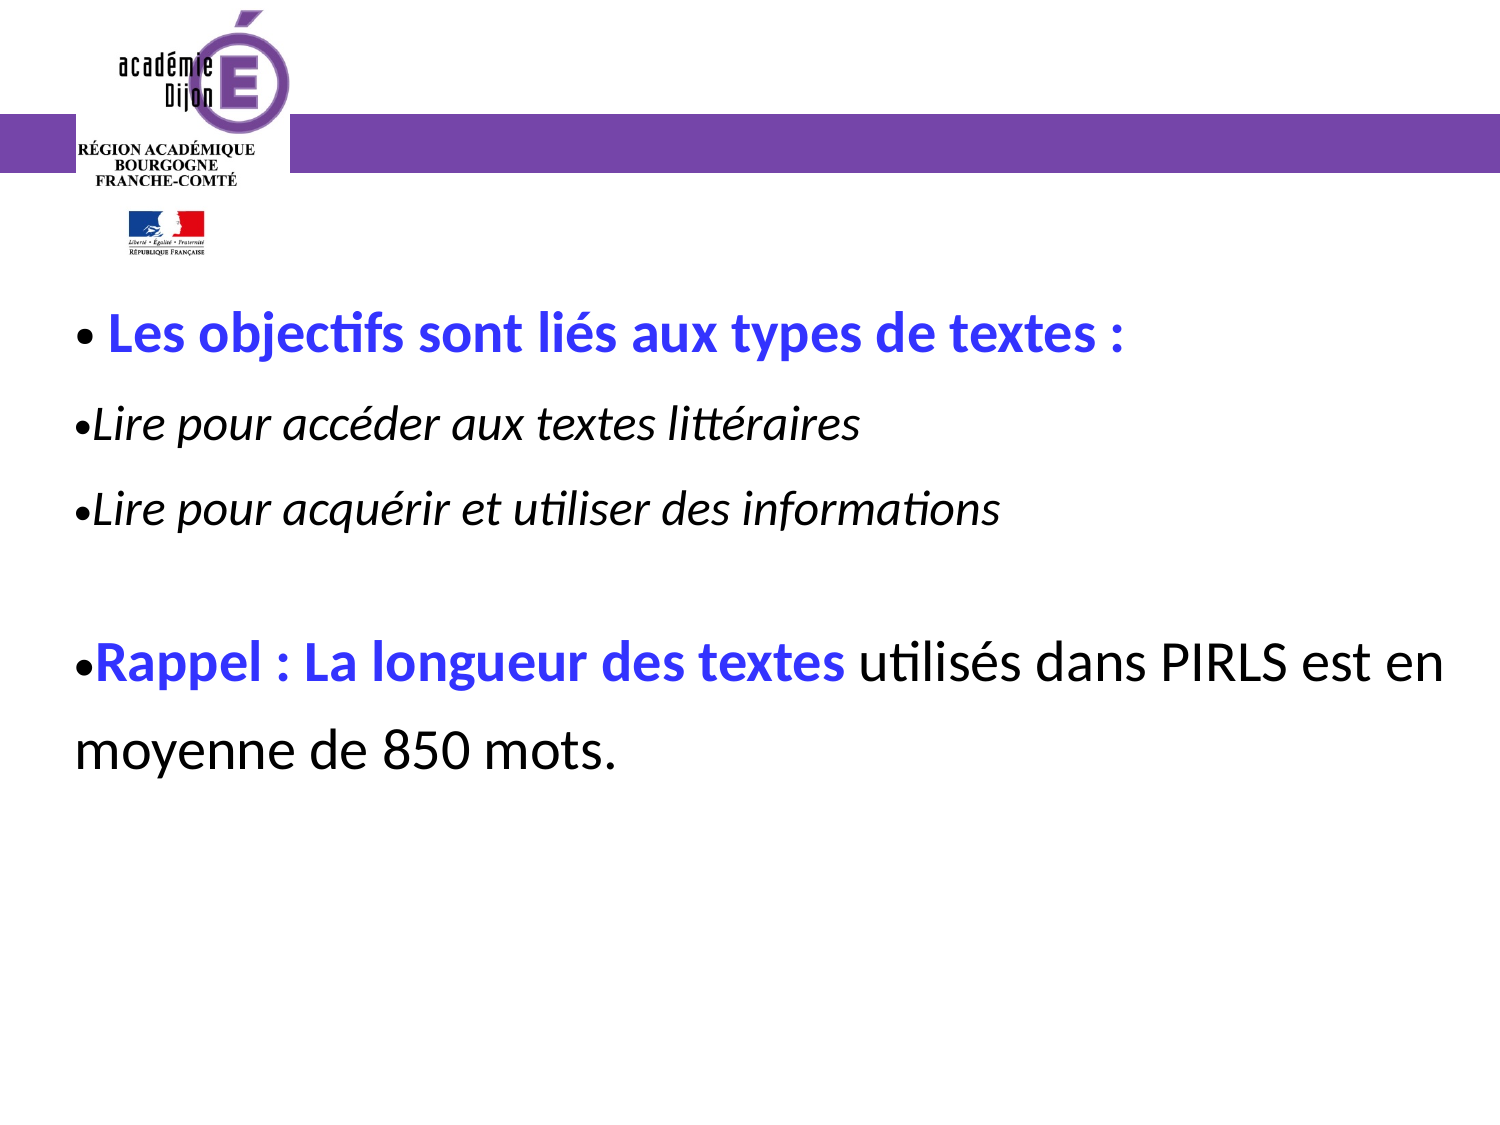

Les objectifs sont liés aux types de textes :
Lire pour accéder aux textes littéraires
Lire pour acquérir et utiliser des informations
Rappel : La longueur des textes utilisés dans PIRLS est en moyenne de 850 mots.